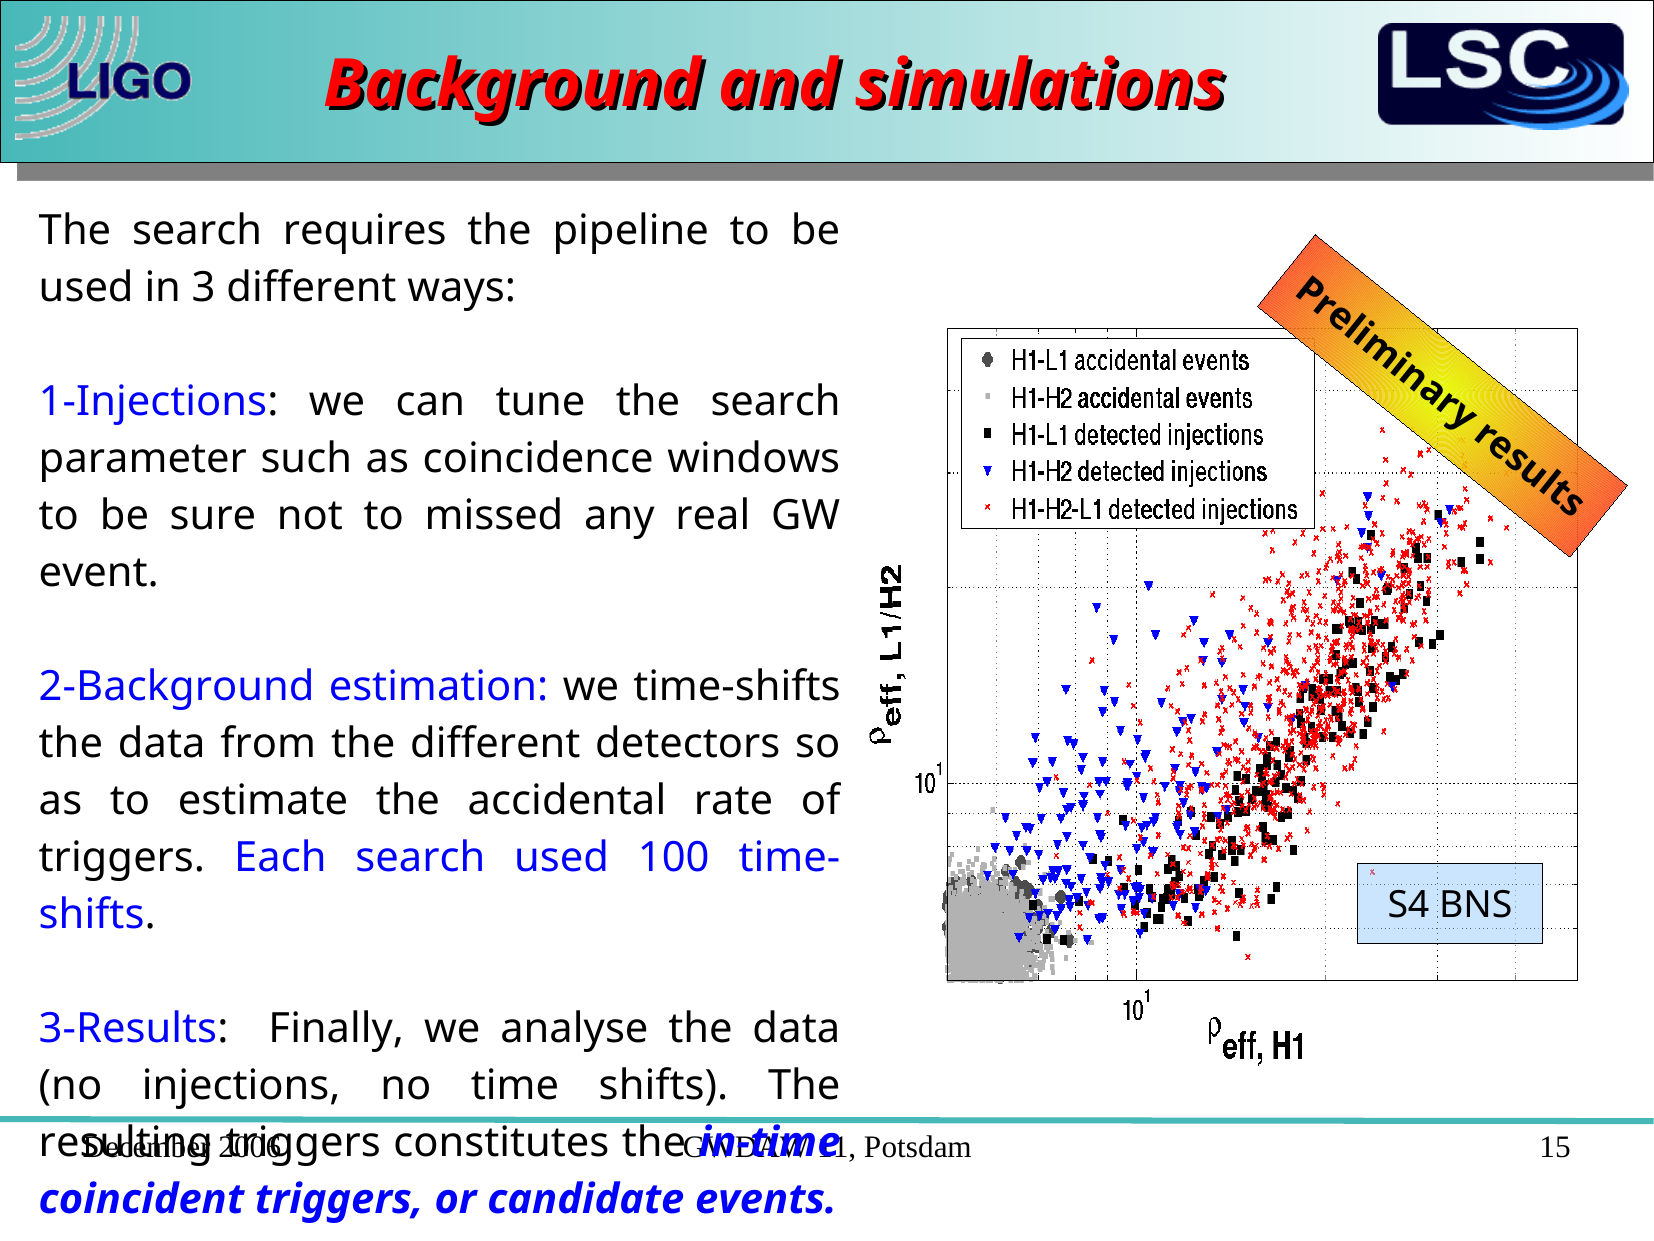

Background and simulations
The search requires the pipeline to be used in 3 different ways:
1-Injections: we can tune the search parameter such as coincidence windows to be sure not to missed any real GW event.
2-Background estimation: we time-shifts the data from the different detectors so as to estimate the accidental rate of triggers. Each search used 100 time-shifts.
3-Results: Finally, we analyse the data (no injections, no time shifts). The resulting triggers constitutes the in-time coincident triggers, or candidate events.
Preliminary results
S4 BNS
15